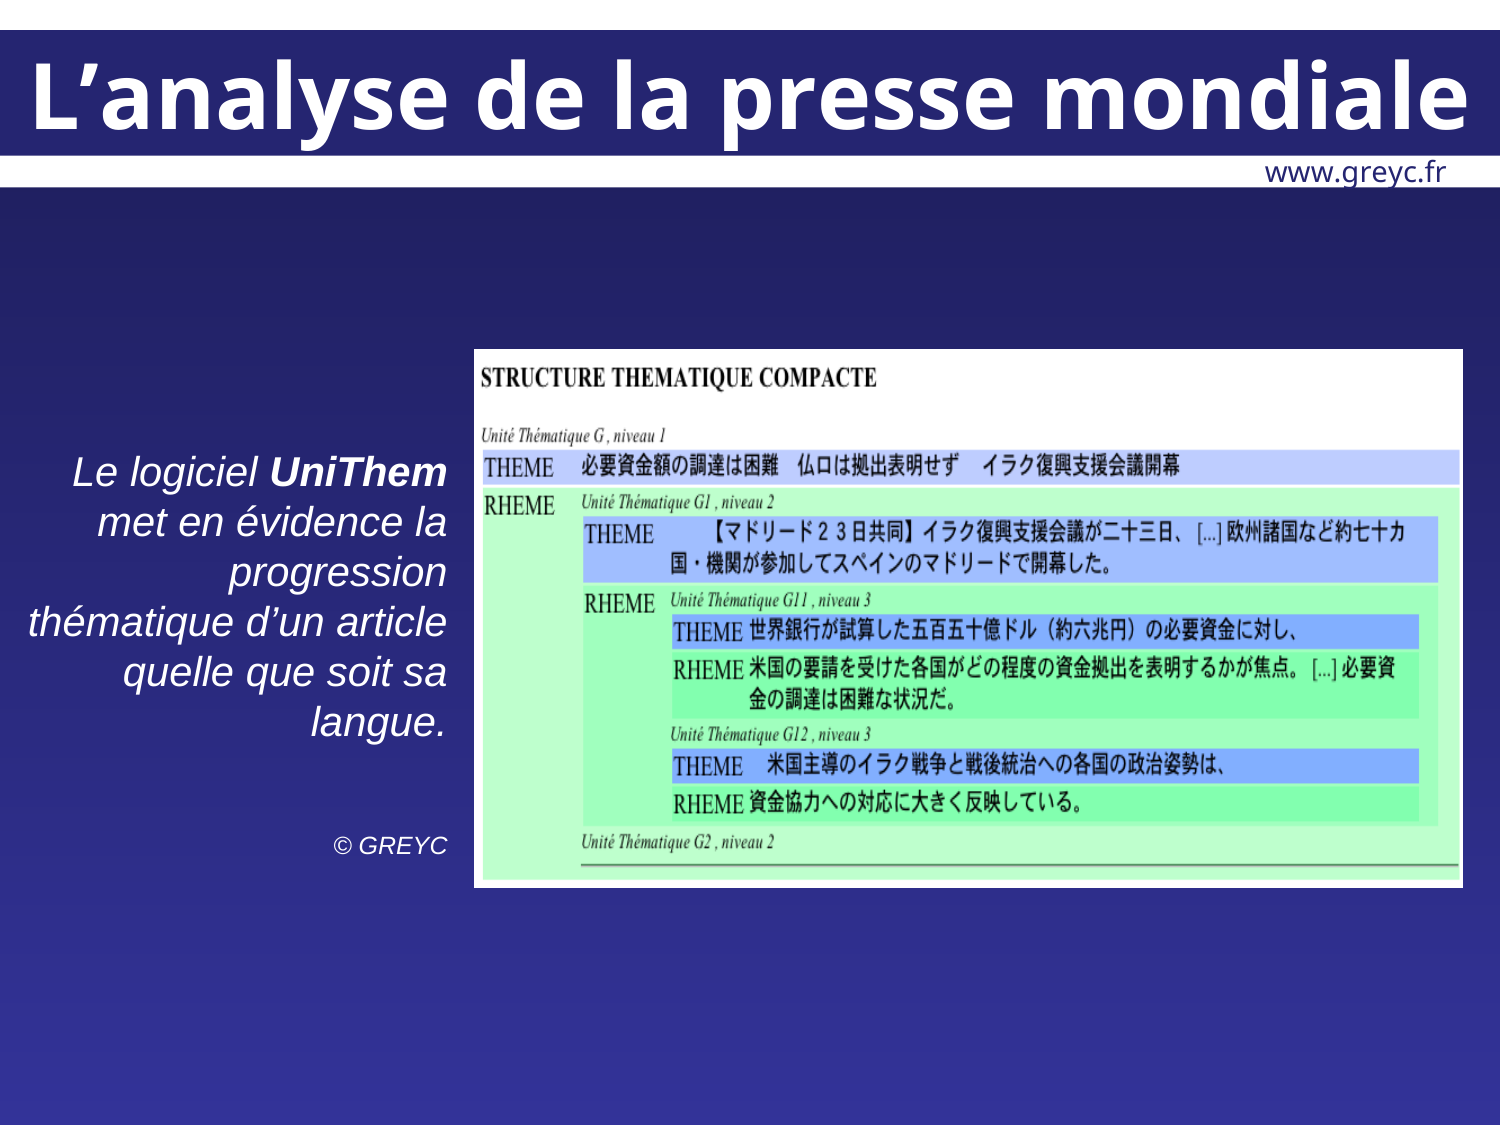

L’analyse de la presse mondiale
www.greyc.fr
Le logiciel UniThem
met en évidence la progression thématique d’un article quelle que soit sa langue.
© GREYC